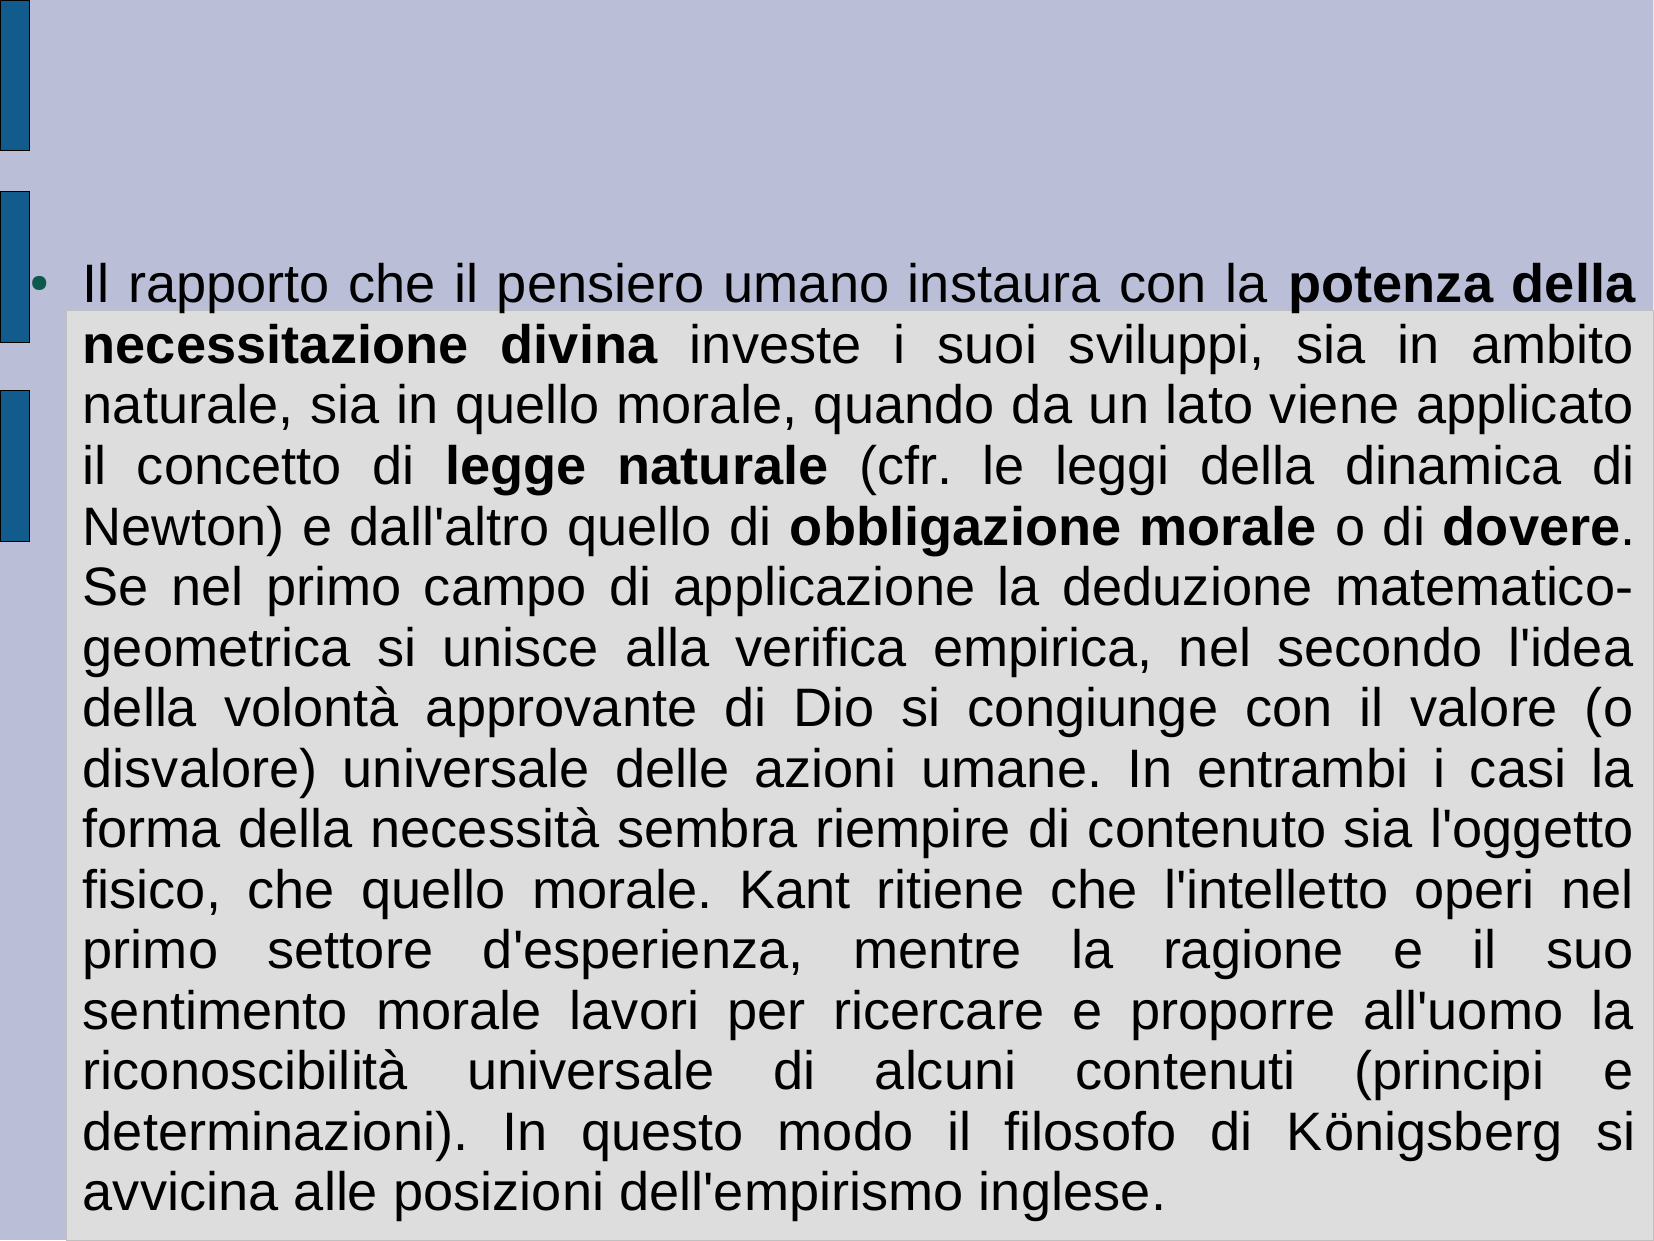

#
Il rapporto che il pensiero umano instaura con la potenza della necessitazione divina investe i suoi sviluppi, sia in ambito naturale, sia in quello morale, quando da un lato viene applicato il concetto di legge naturale (cfr. le leggi della dinamica di Newton) e dall'altro quello di obbligazione morale o di dovere. Se nel primo campo di applicazione la deduzione matematico-geometrica si unisce alla verifica empirica, nel secondo l'idea della volontà approvante di Dio si congiunge con il valore (o disvalore) universale delle azioni umane. In entrambi i casi la forma della necessità sembra riempire di contenuto sia l'oggetto fisico, che quello morale. Kant ritiene che l'intelletto operi nel primo settore d'esperienza, mentre la ragione e il suo sentimento morale lavori per ricercare e proporre all'uomo la riconoscibilità universale di alcuni contenuti (principi e determinazioni). In questo modo il filosofo di Königsberg si avvicina alle posizioni dell'empirismo inglese.